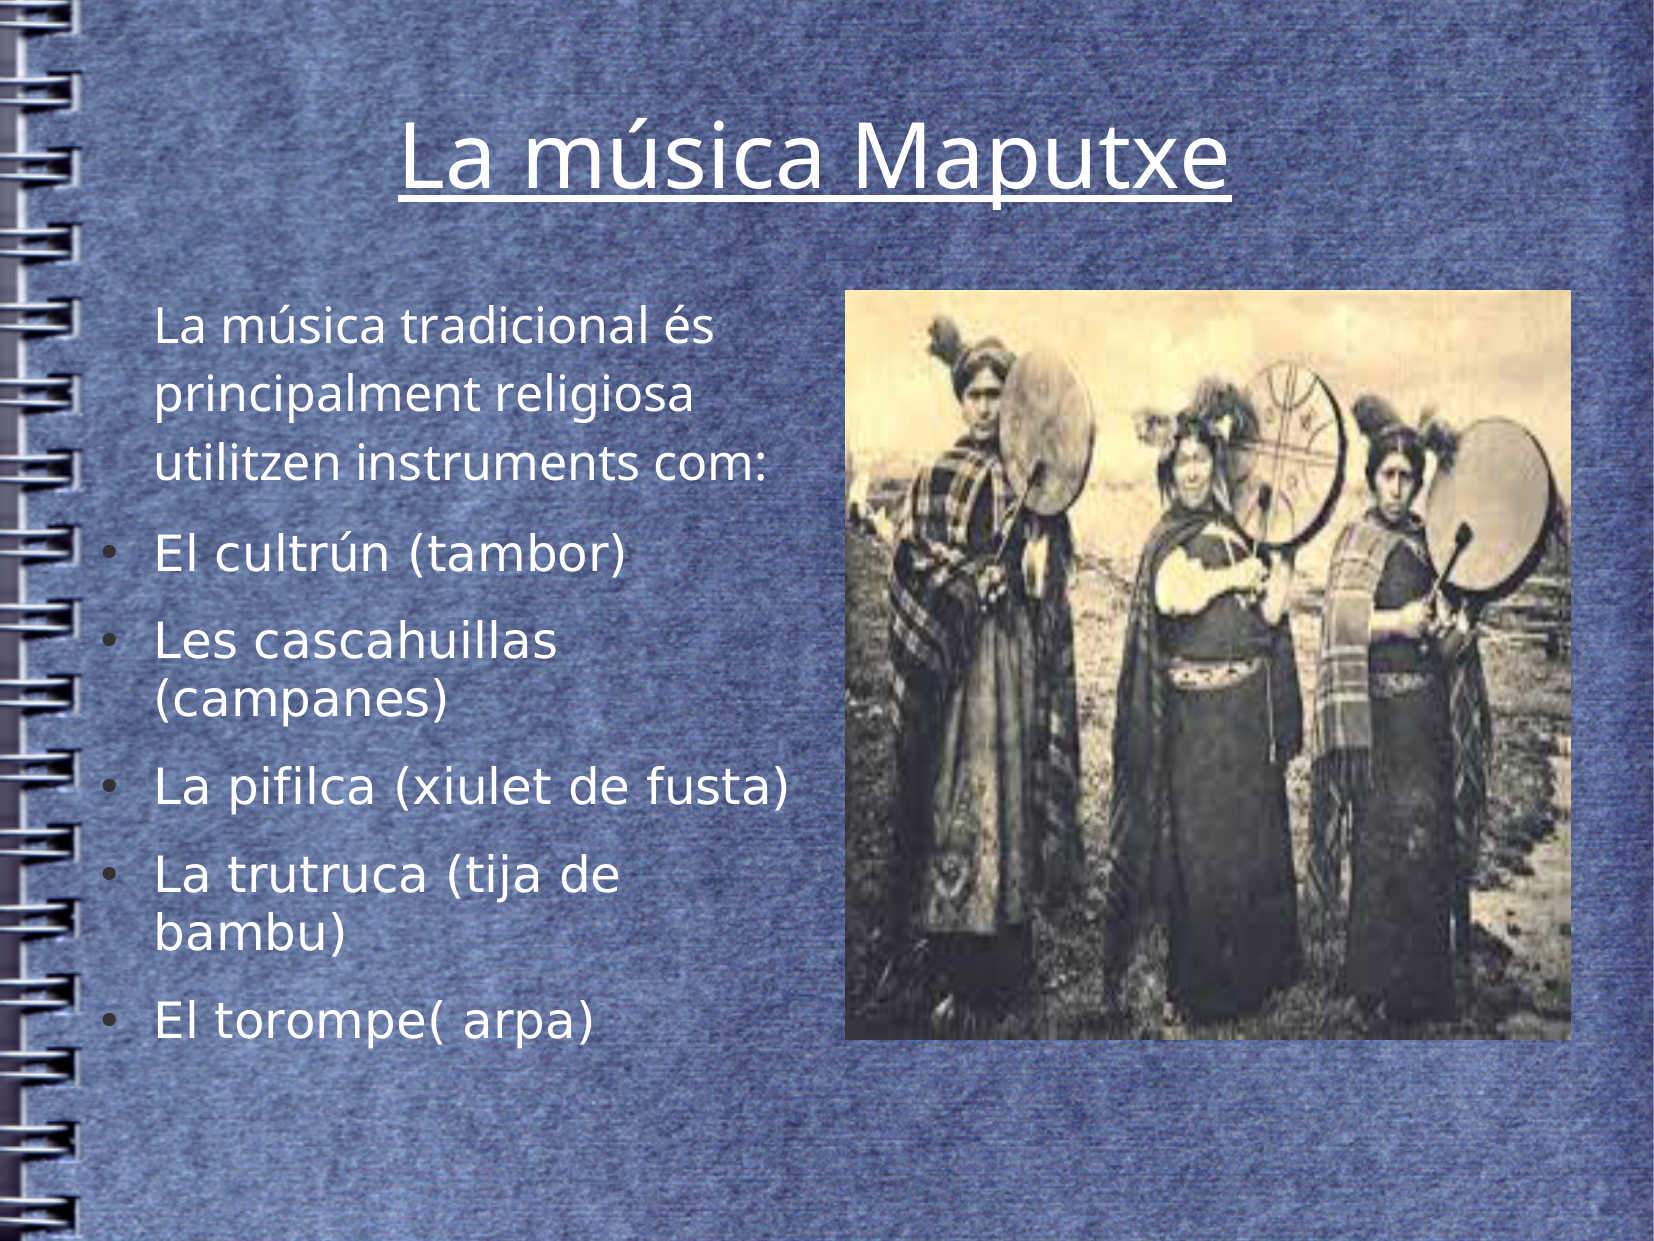

# La música Maputxe
La música tradicional és principalment religiosa utilitzen instruments com:
El cultrún (tambor)
Les cascahuillas (campanes)
La pifilca (xiulet de fusta)
La trutruca (tija de bambu)
El torompe( arpa)